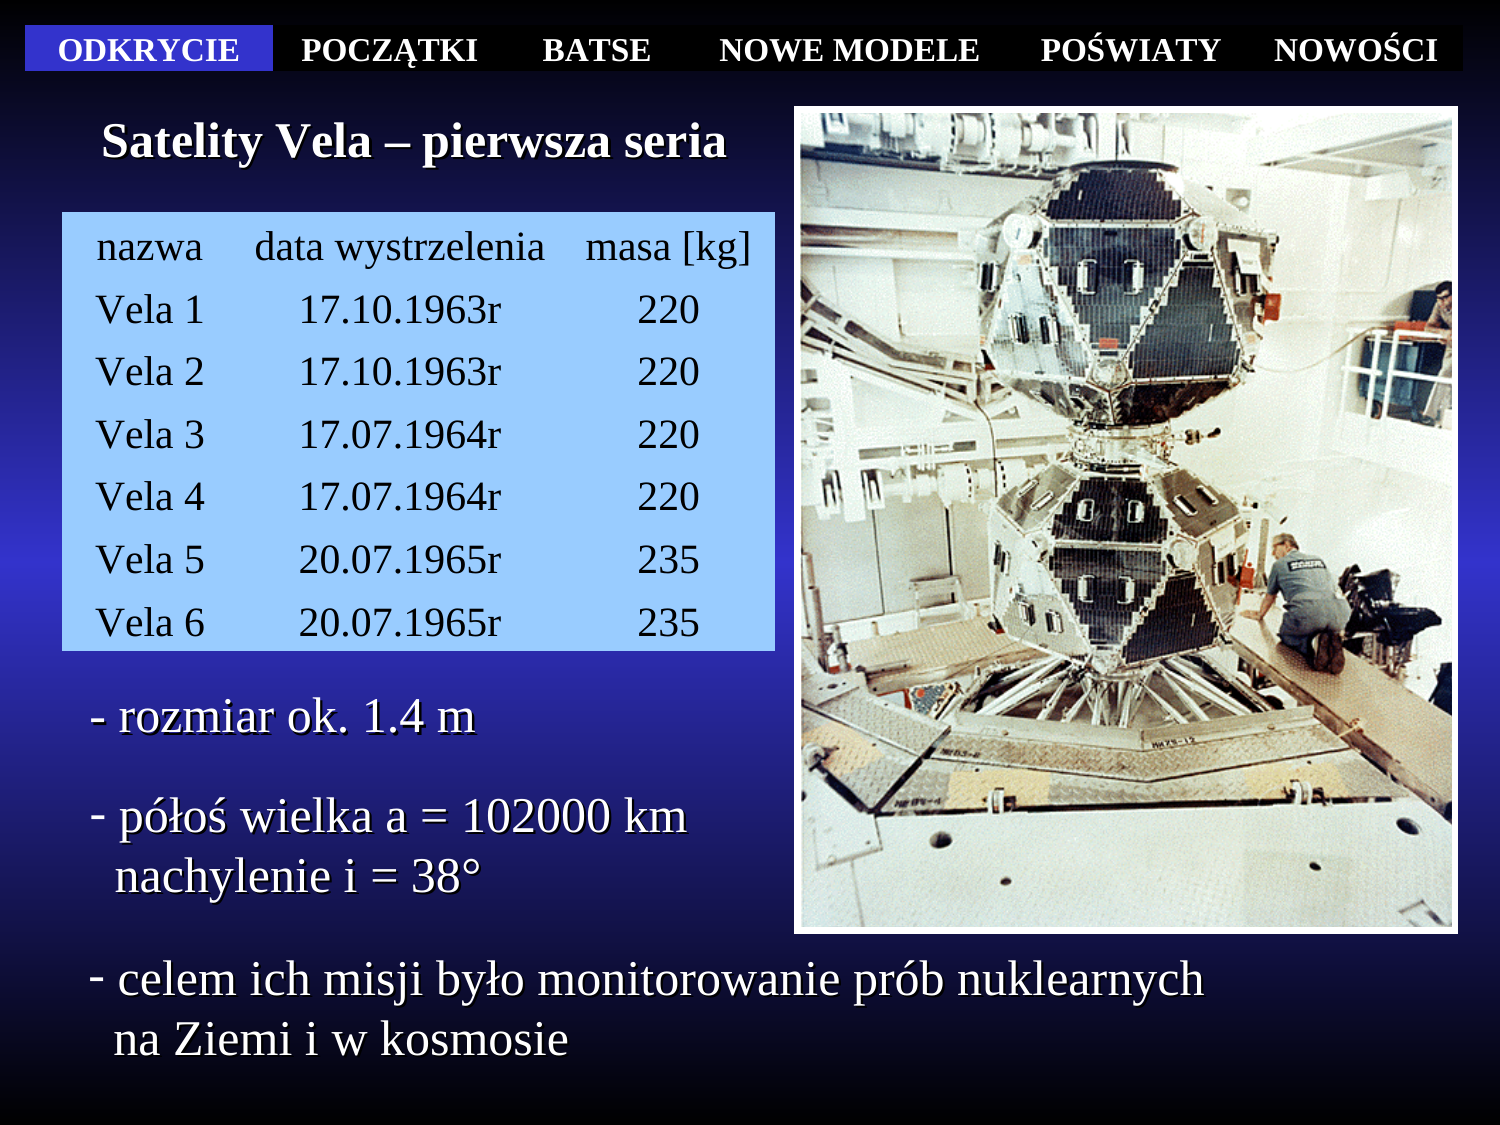

| ODKRYCIE | POCZĄTKI | BATSE | NOWE MODELE | POŚWIATY | NOWOŚCI |
| --- | --- | --- | --- | --- | --- |
Satelity Vela – pierwsza seria
| nazwa | data wystrzelenia | masa [kg] |
| --- | --- | --- |
| Vela 1 | 17.10.1963r | 220 |
| Vela 2 | 17.10.1963r | 220 |
| Vela 3 | 17.07.1964r | 220 |
| Vela 4 | 17.07.1964r | 220 |
| Vela 5 | 20.07.1965r | 235 |
| Vela 6 | 20.07.1965r | 235 |
- rozmiar ok. 1.4 m
 półoś wielka a = 102000 km
 nachylenie i = 38°
 celem ich misji było monitorowanie prób nuklearnych
 na Ziemi i w kosmosie